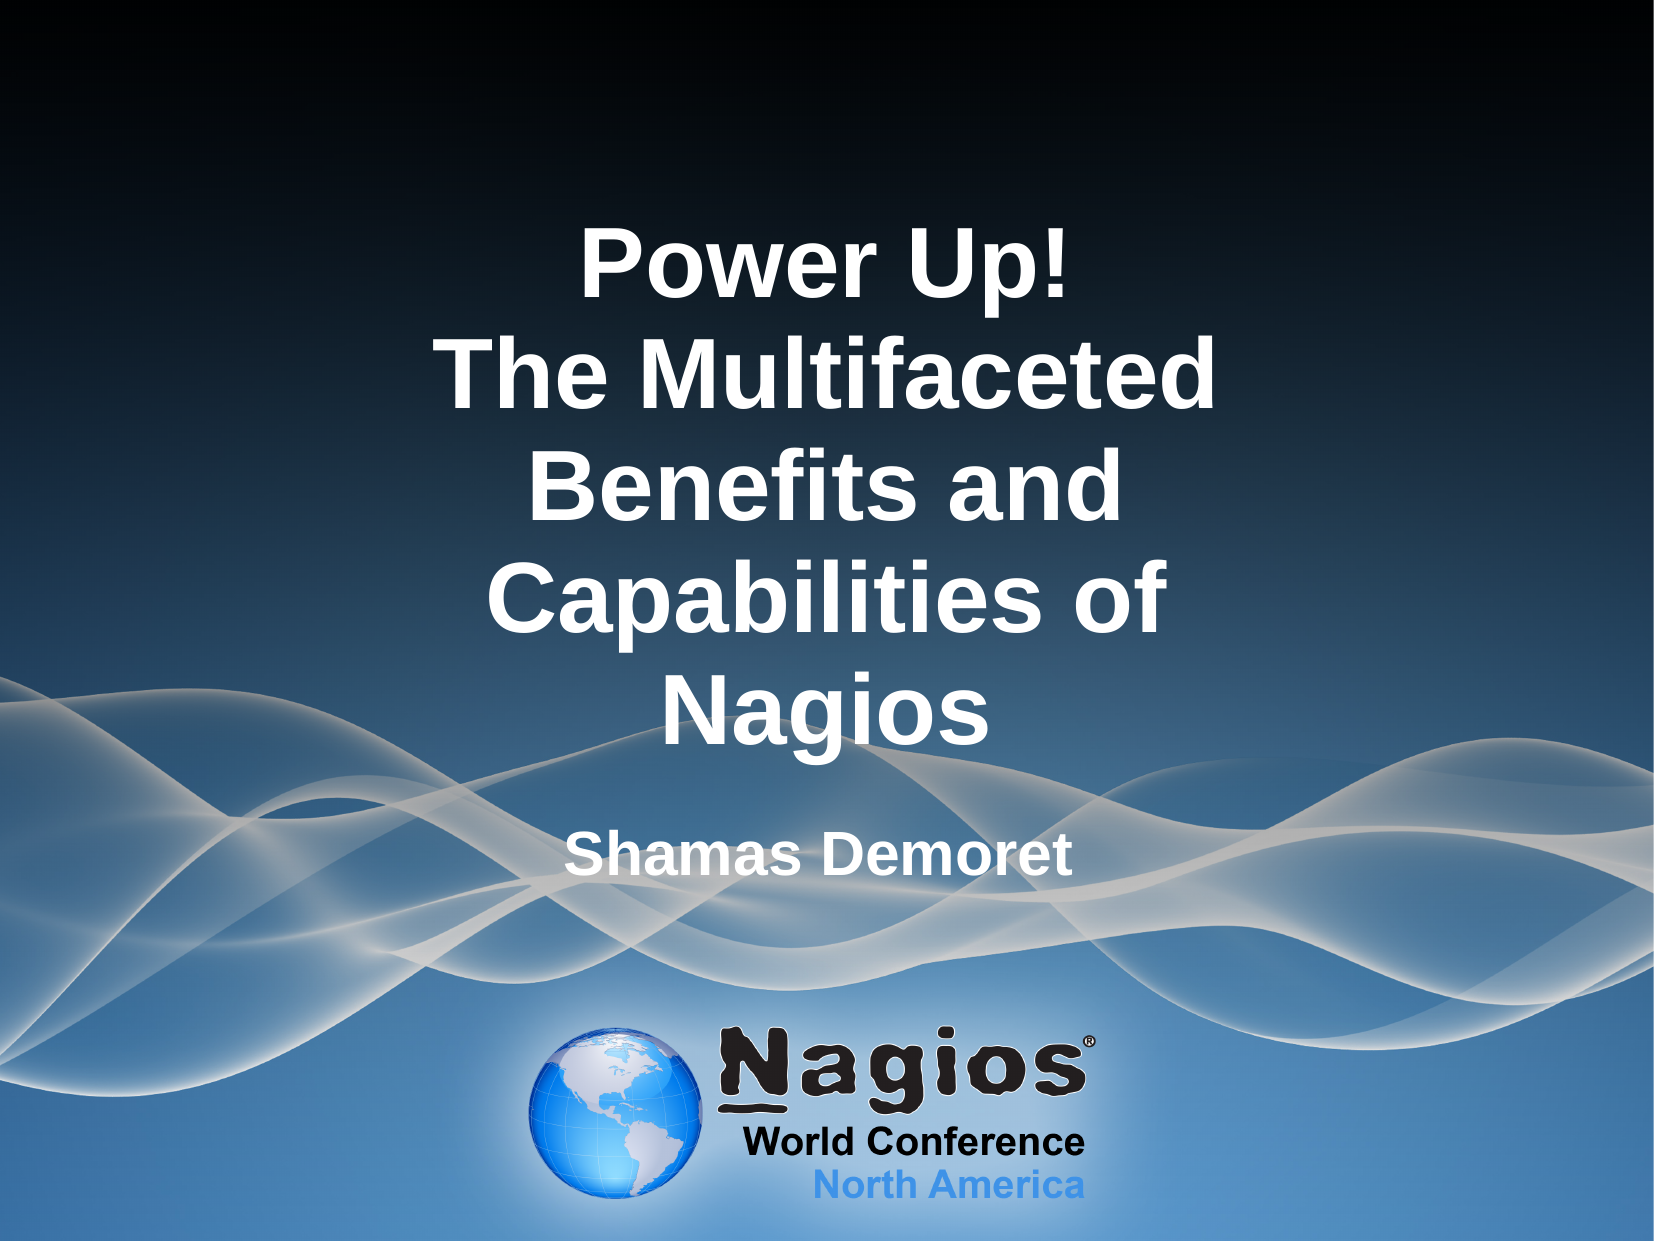

Power Up!
The Multifaceted Benefits and Capabilities of Nagios
 Shamas Demoret